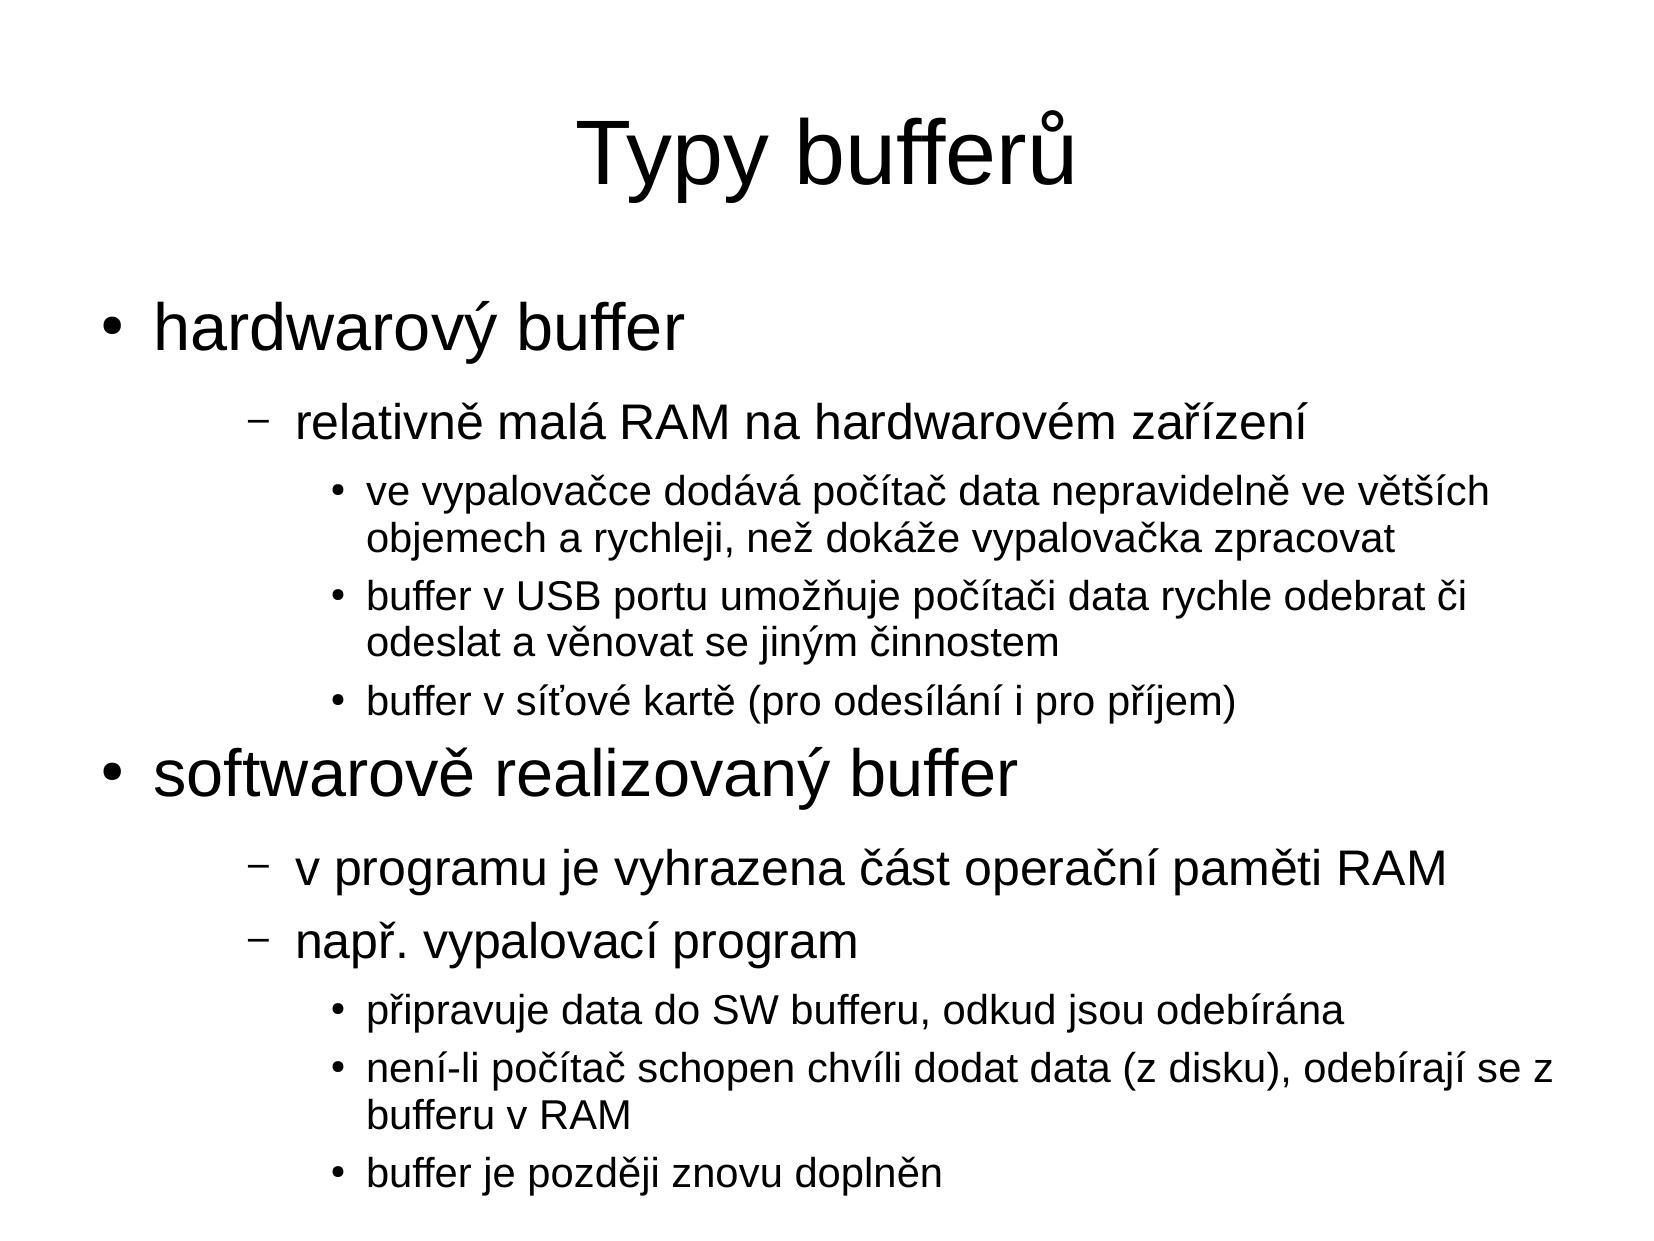

# Typy bufferů
hardwarový buffer
relativně malá RAM na hardwarovém zařízení
ve vypalovačce dodává počítač data nepravidelně ve větších objemech a rychleji, než dokáže vypalovačka zpracovat
buffer v USB portu umožňuje počítači data rychle odebrat či odeslat a věnovat se jiným činnostem
buffer v síťové kartě (pro odesílání i pro příjem)
softwarově realizovaný buffer
v programu je vyhrazena část operační paměti RAM
např. vypalovací program
připravuje data do SW bufferu, odkud jsou odebírána
není-li počítač schopen chvíli dodat data (z disku), odebírají se z bufferu v RAM
buffer je později znovu doplněn